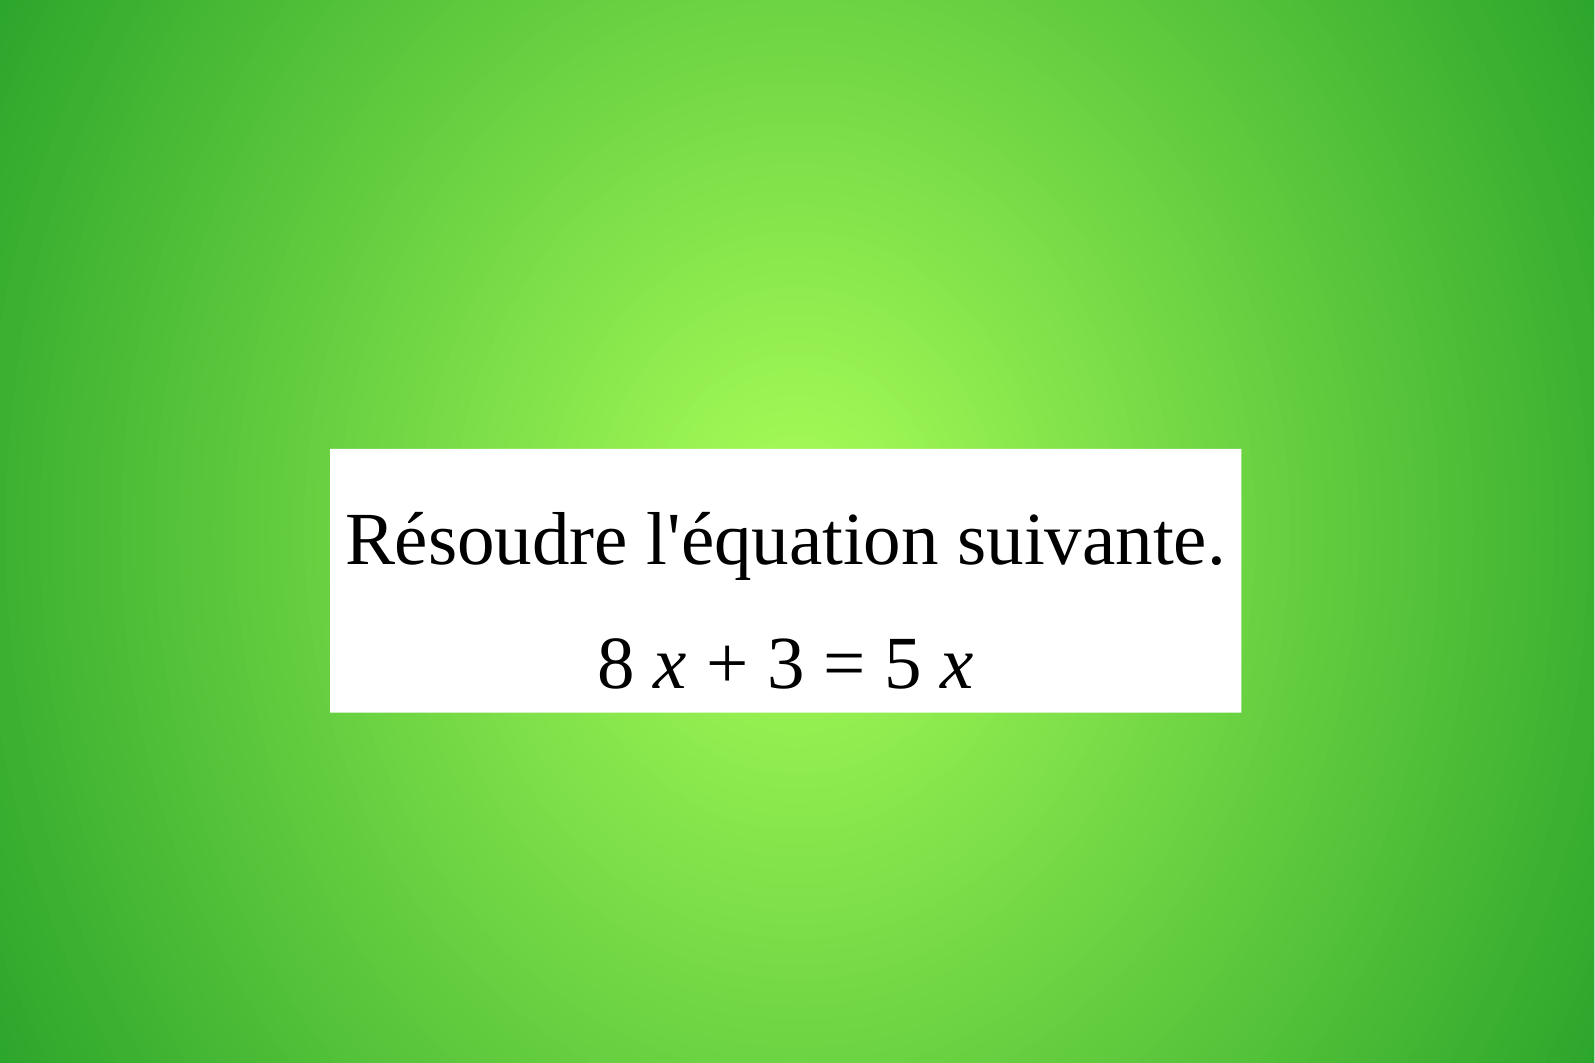

Résoudre l'équation suivante.
8 x + 3 = 5 x